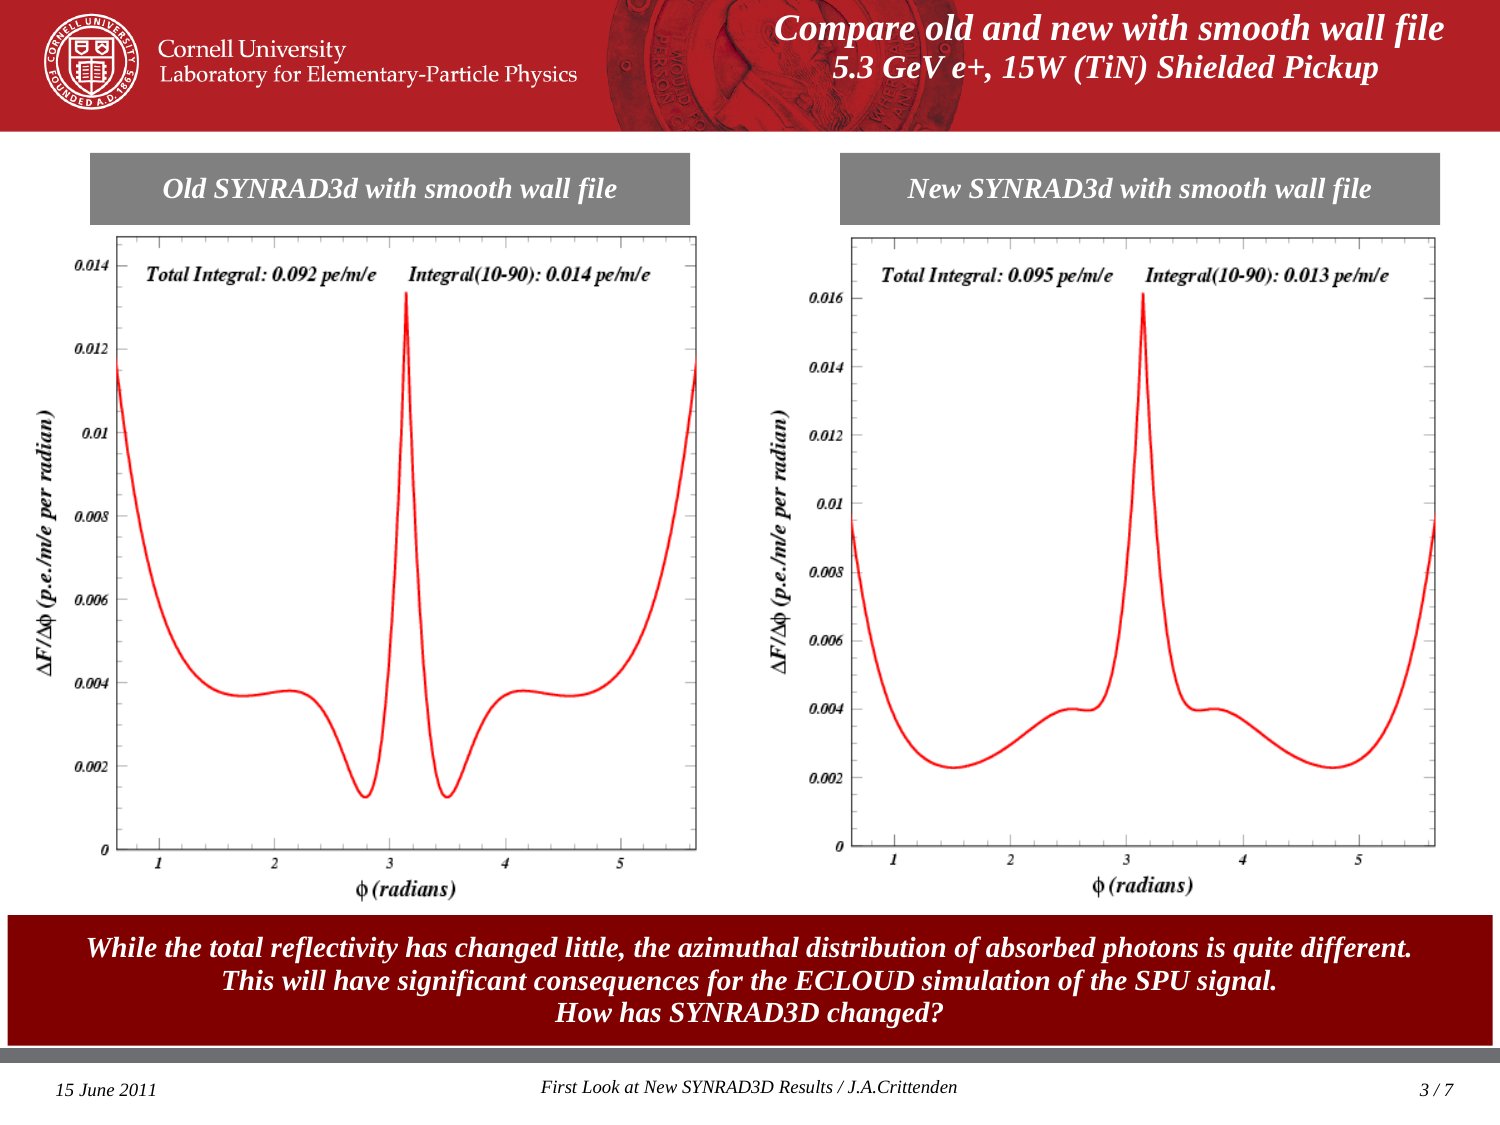

Compare old and new with smooth wall file
5.3 GeV e+, 15W (TiN) Shielded Pickup
Old SYNRAD3d with smooth wall file
New SYNRAD3d with smooth wall file
While the total reflectivity has changed little, the azimuthal distribution of absorbed photons is quite different.
This will have significant consequences for the ECLOUD simulation of the SPU signal.
How has SYNRAD3D changed?